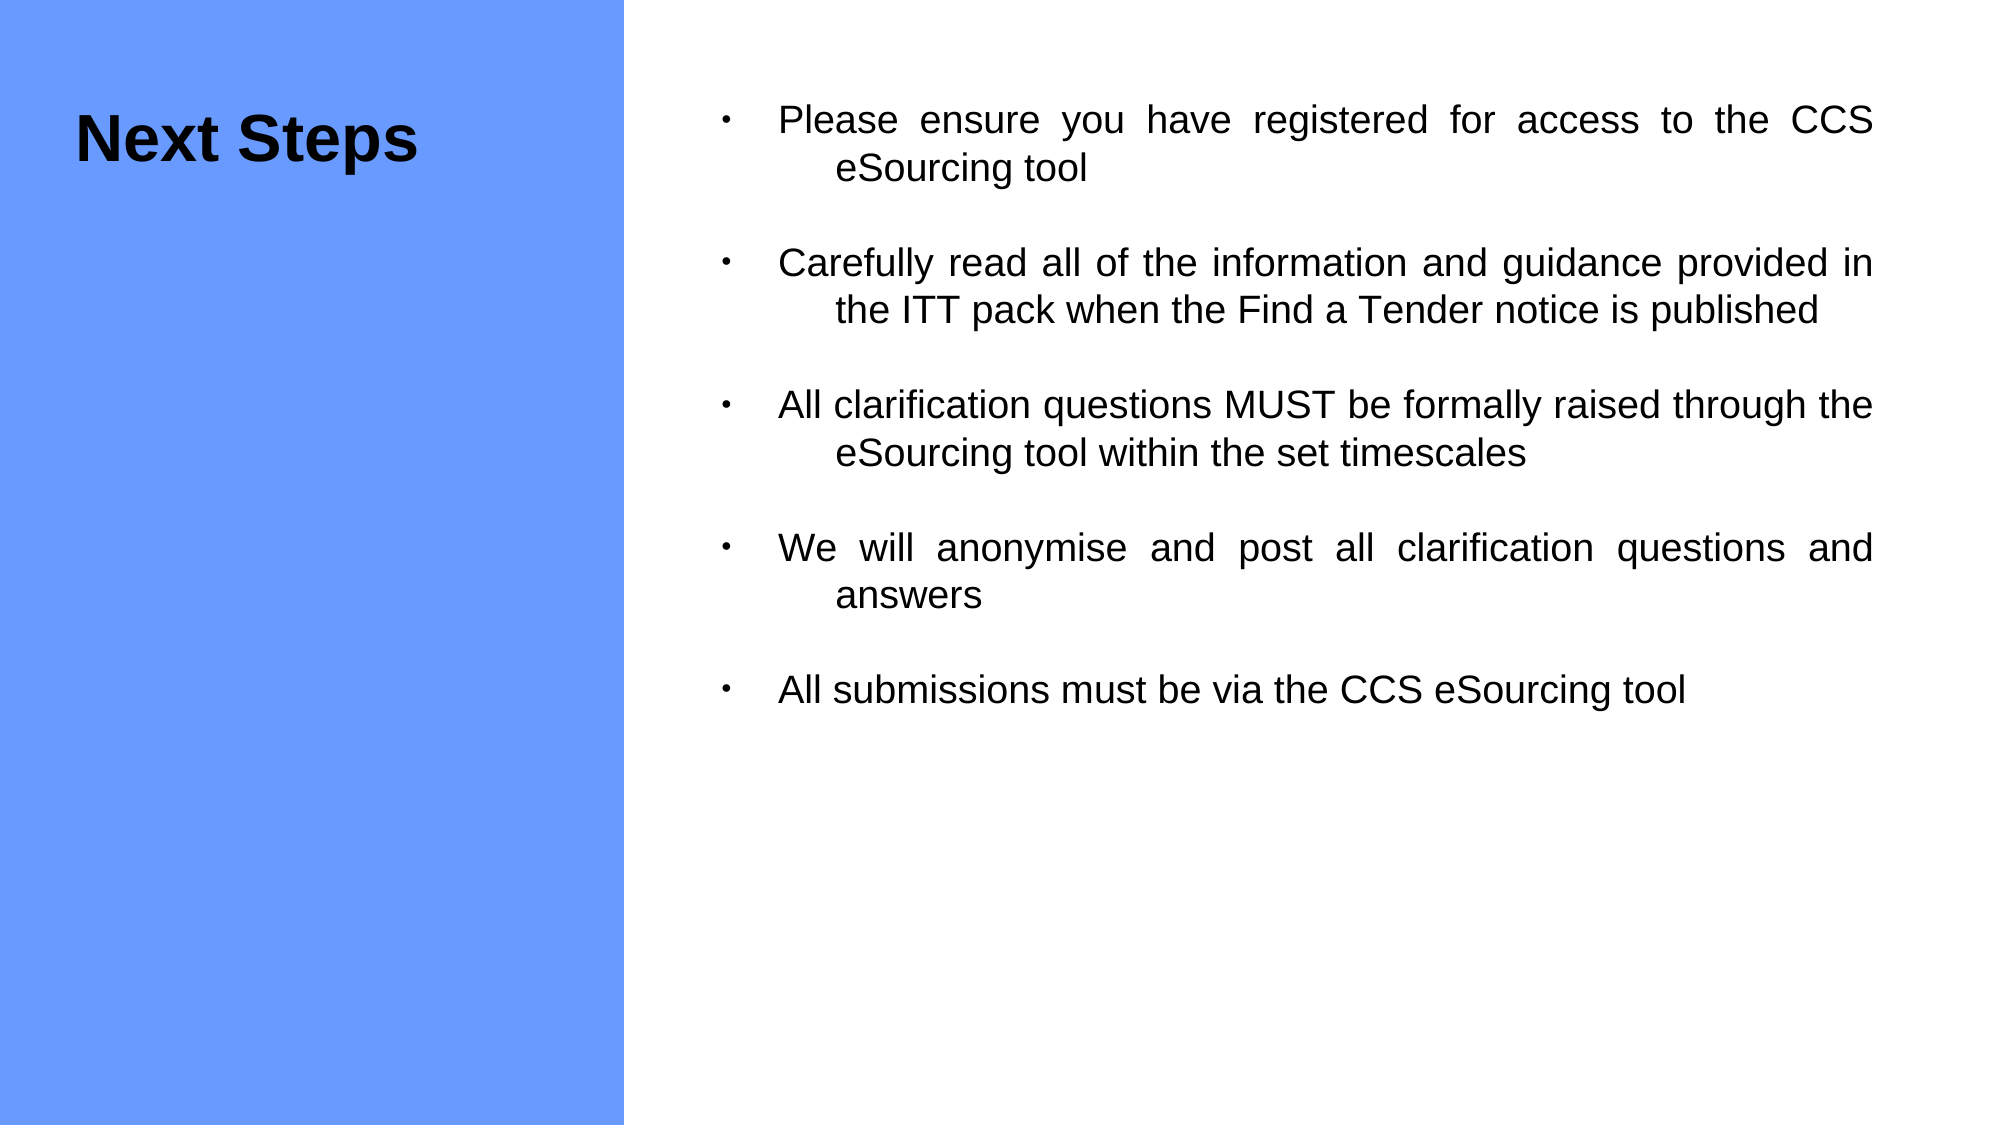

Next Steps
# Please ensure you have registered for access to the CCS eSourcing tool
Carefully read all of the information and guidance provided in the ITT pack when the Find a Tender notice is published
All clarification questions MUST be formally raised through the eSourcing tool within the set timescales
We will anonymise and post all clarification questions and answers
All submissions must be via the CCS eSourcing tool